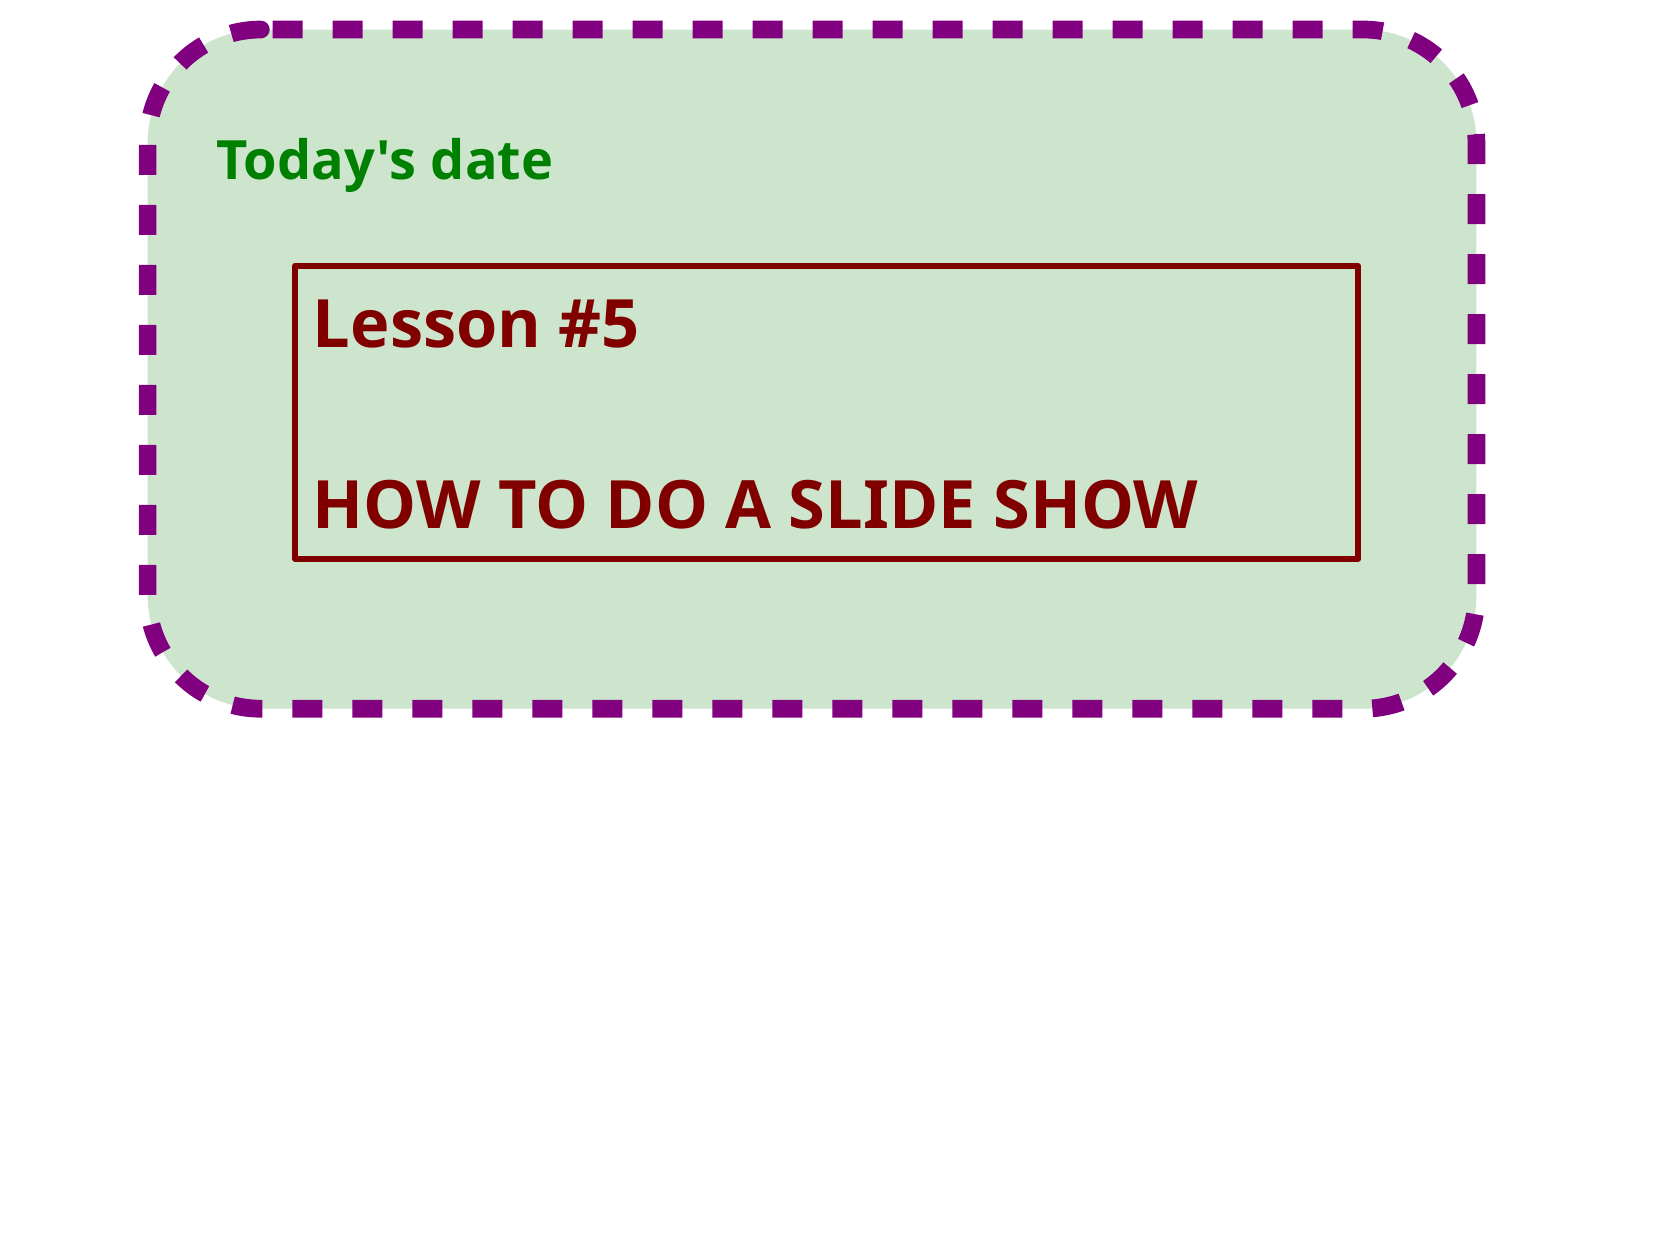

Today's date
Lesson #5
HOW TO DO A SLIDE SHOW